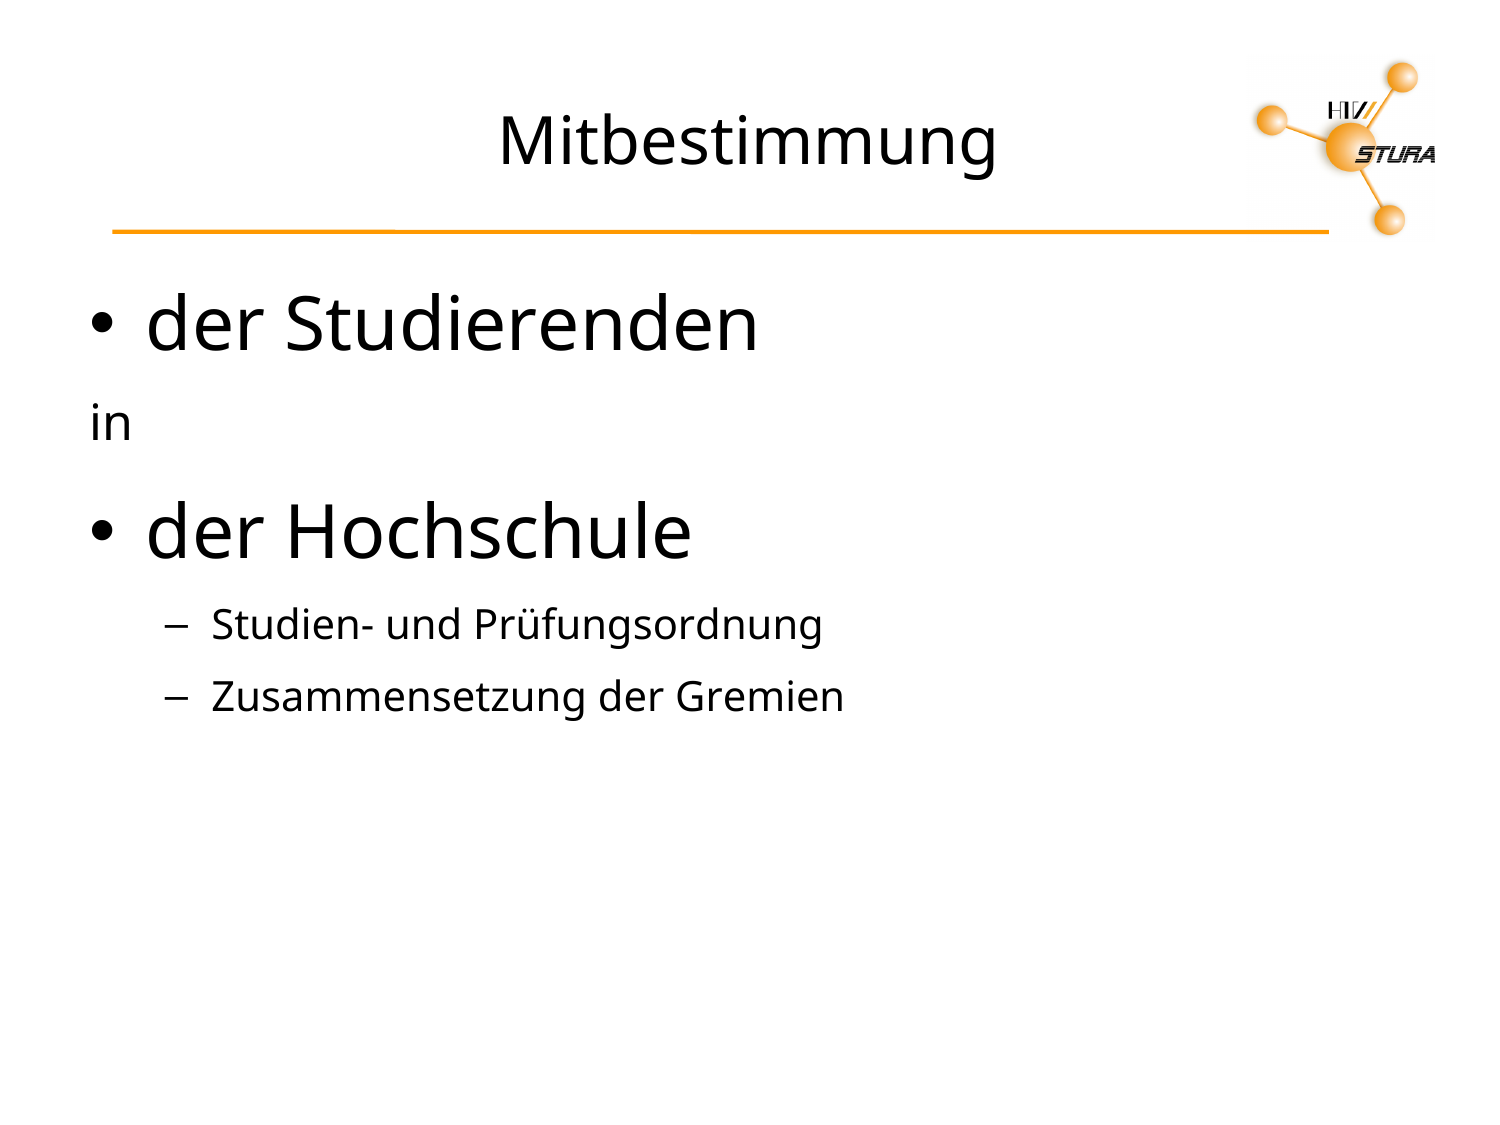

# Mitbestimmung
der Studierenden
in
der Hochschule
Studien- und Prüfungsordnung
Zusammensetzung der Gremien